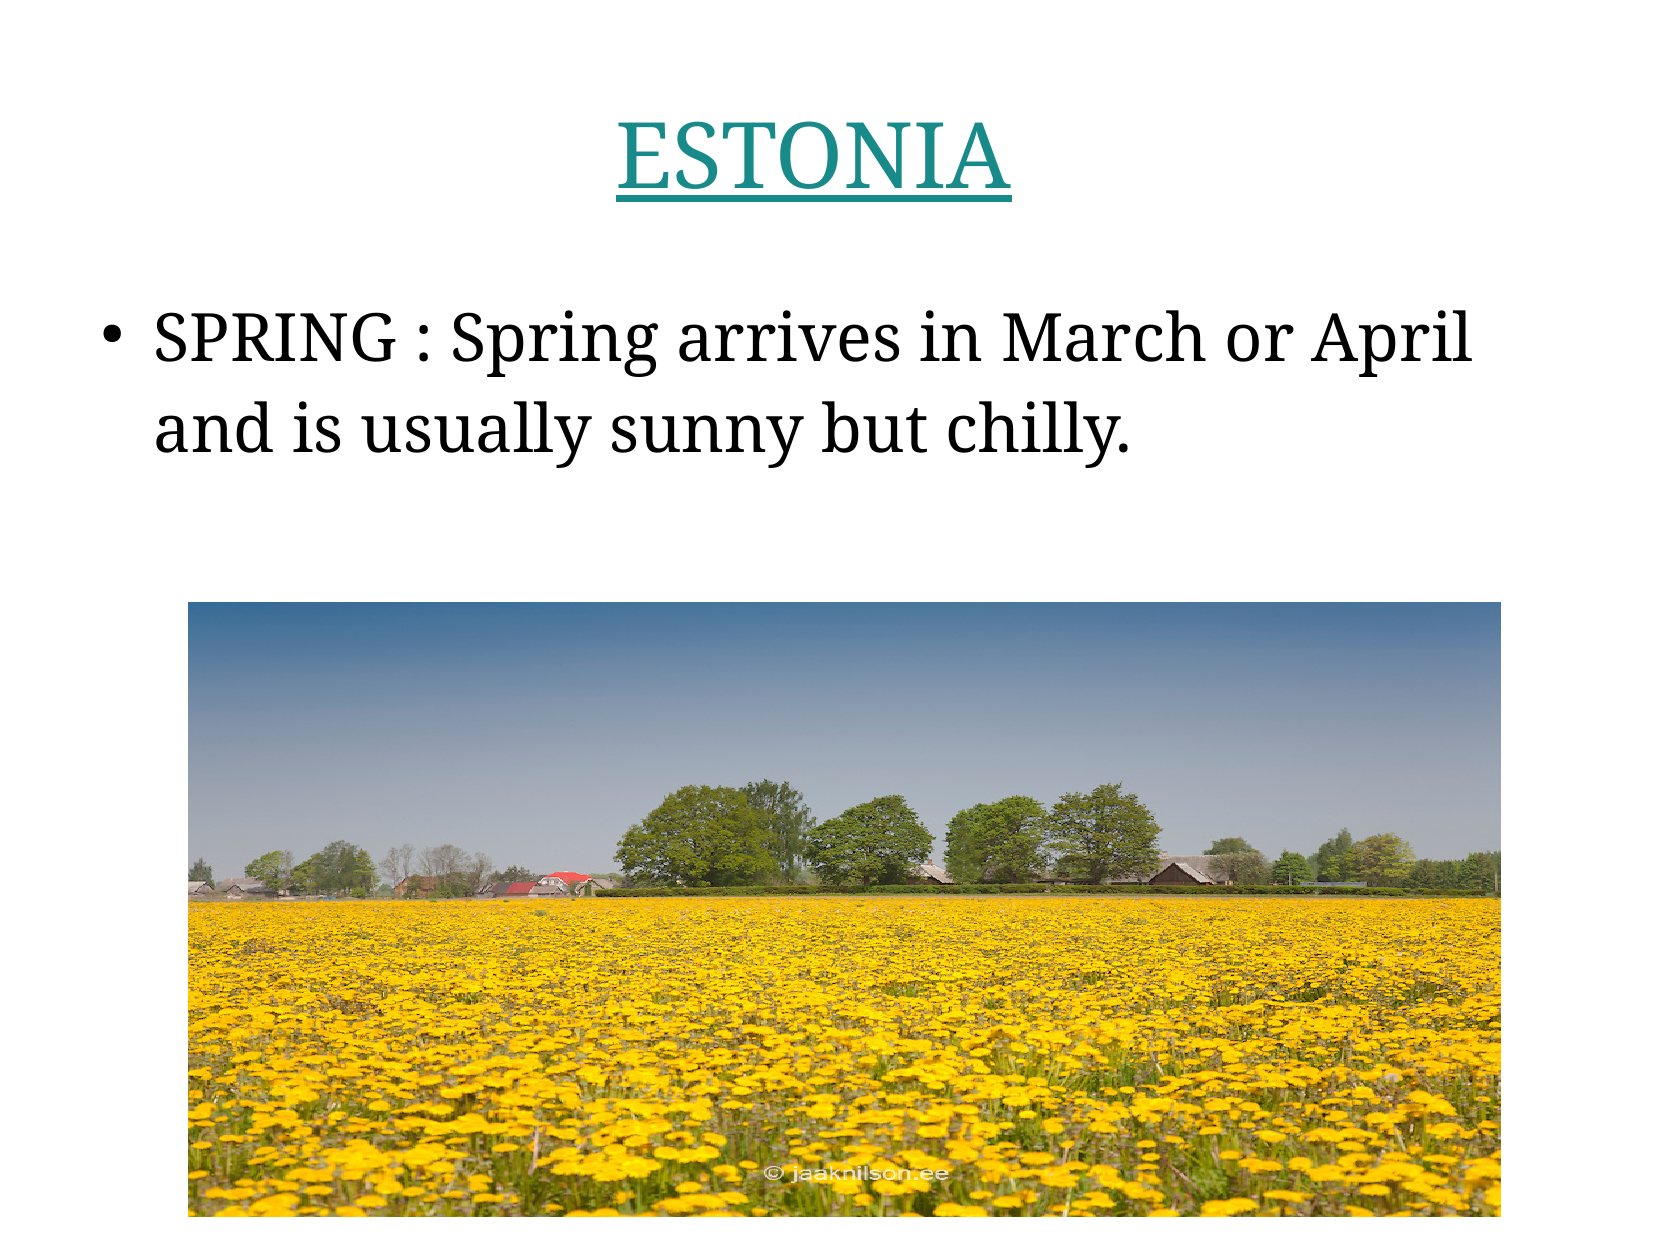

ESTONIA
# SPRING : Spring arrives in March or April and is usually sunny but chilly.